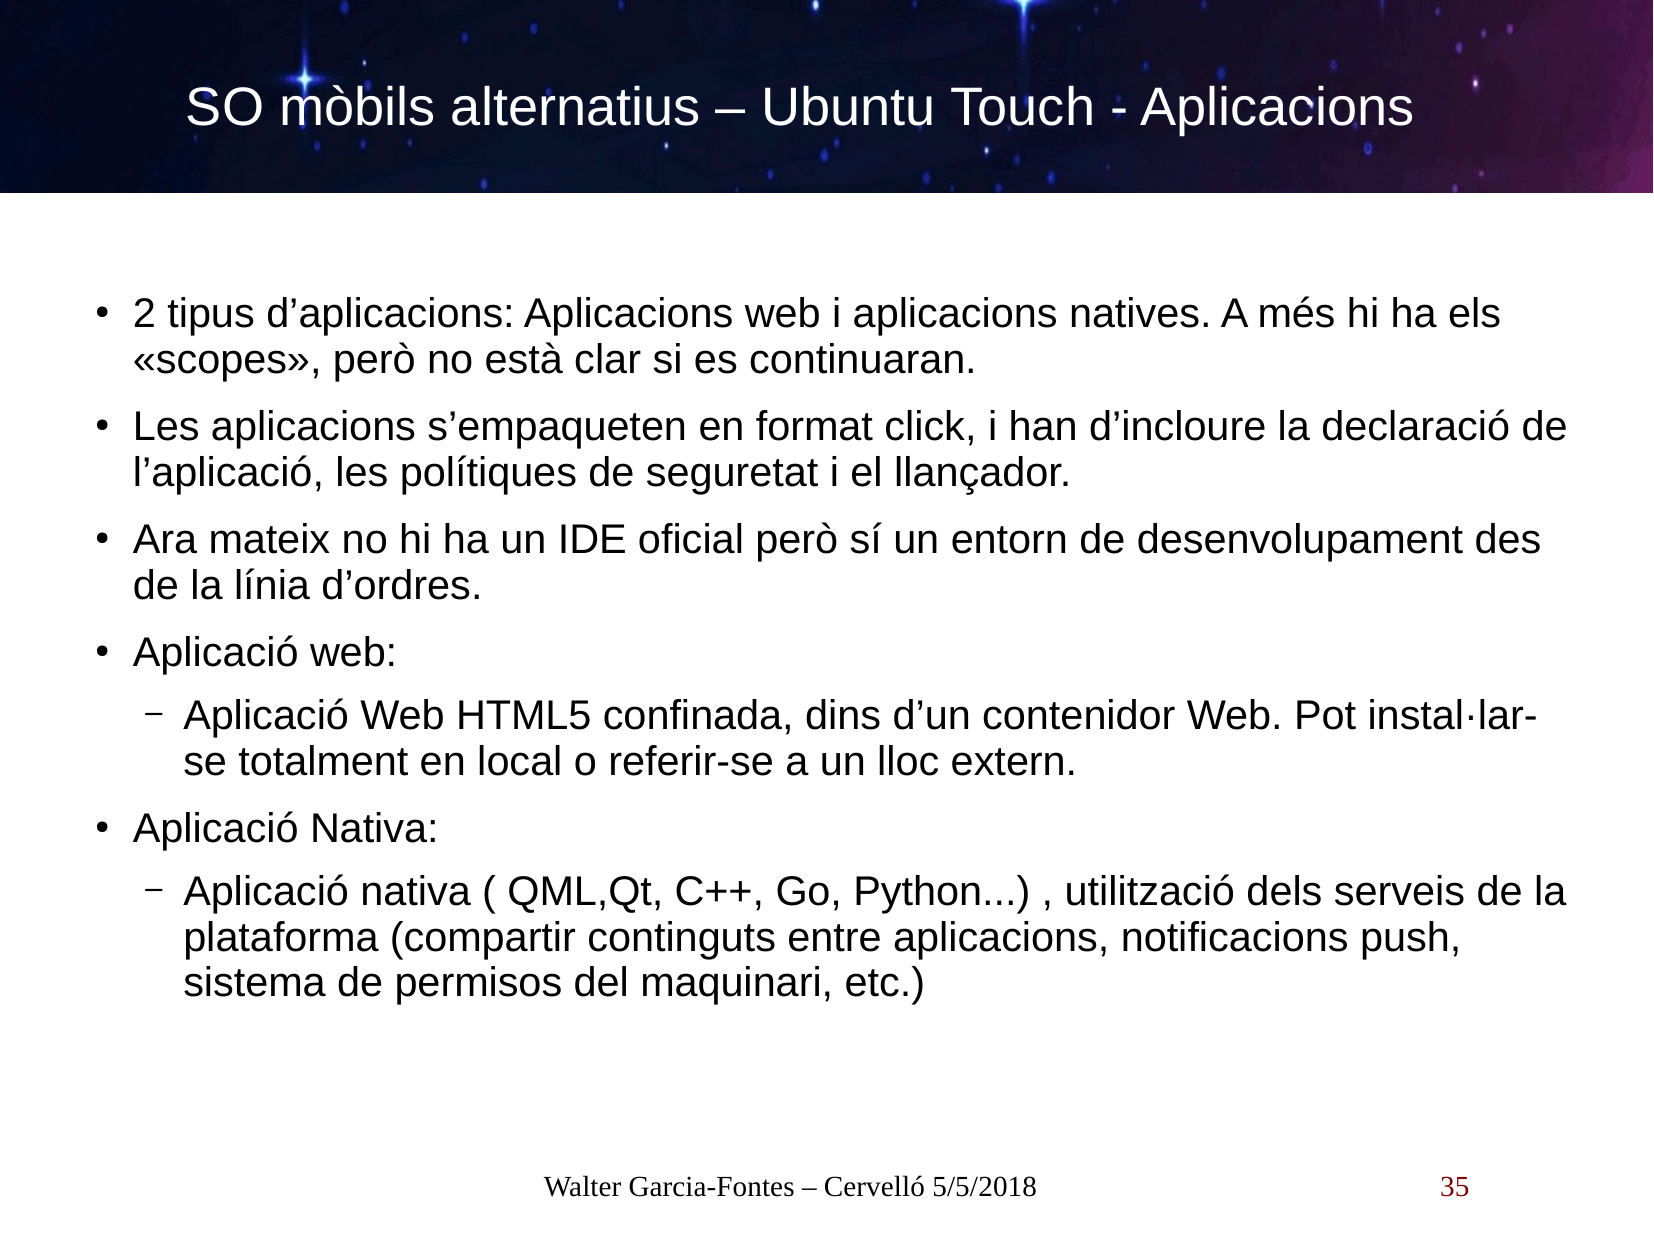

# SO mòbils alternatius – Ubuntu Touch - Aplicacions
2 tipus d’aplicacions: Aplicacions web i aplicacions natives. A més hi ha els «scopes», però no està clar si es continuaran.
Les aplicacions s’empaqueten en format click, i han d’incloure la declaració de l’aplicació, les polítiques de seguretat i el llançador.
Ara mateix no hi ha un IDE oficial però sí un entorn de desenvolupament des de la línia d’ordres.
Aplicació web:
Aplicació Web HTML5 confinada, dins d’un contenidor Web. Pot instal·lar-se totalment en local o referir-se a un lloc extern.
Aplicació Nativa:
Aplicació nativa ( QML,Qt, C++, Go, Python...) , utilització dels serveis de la plataforma (compartir continguts entre aplicacions, notificacions push, sistema de permisos del maquinari, etc.)
Walter Garcia-Fontes - Cervelló - 5/05/2018
35